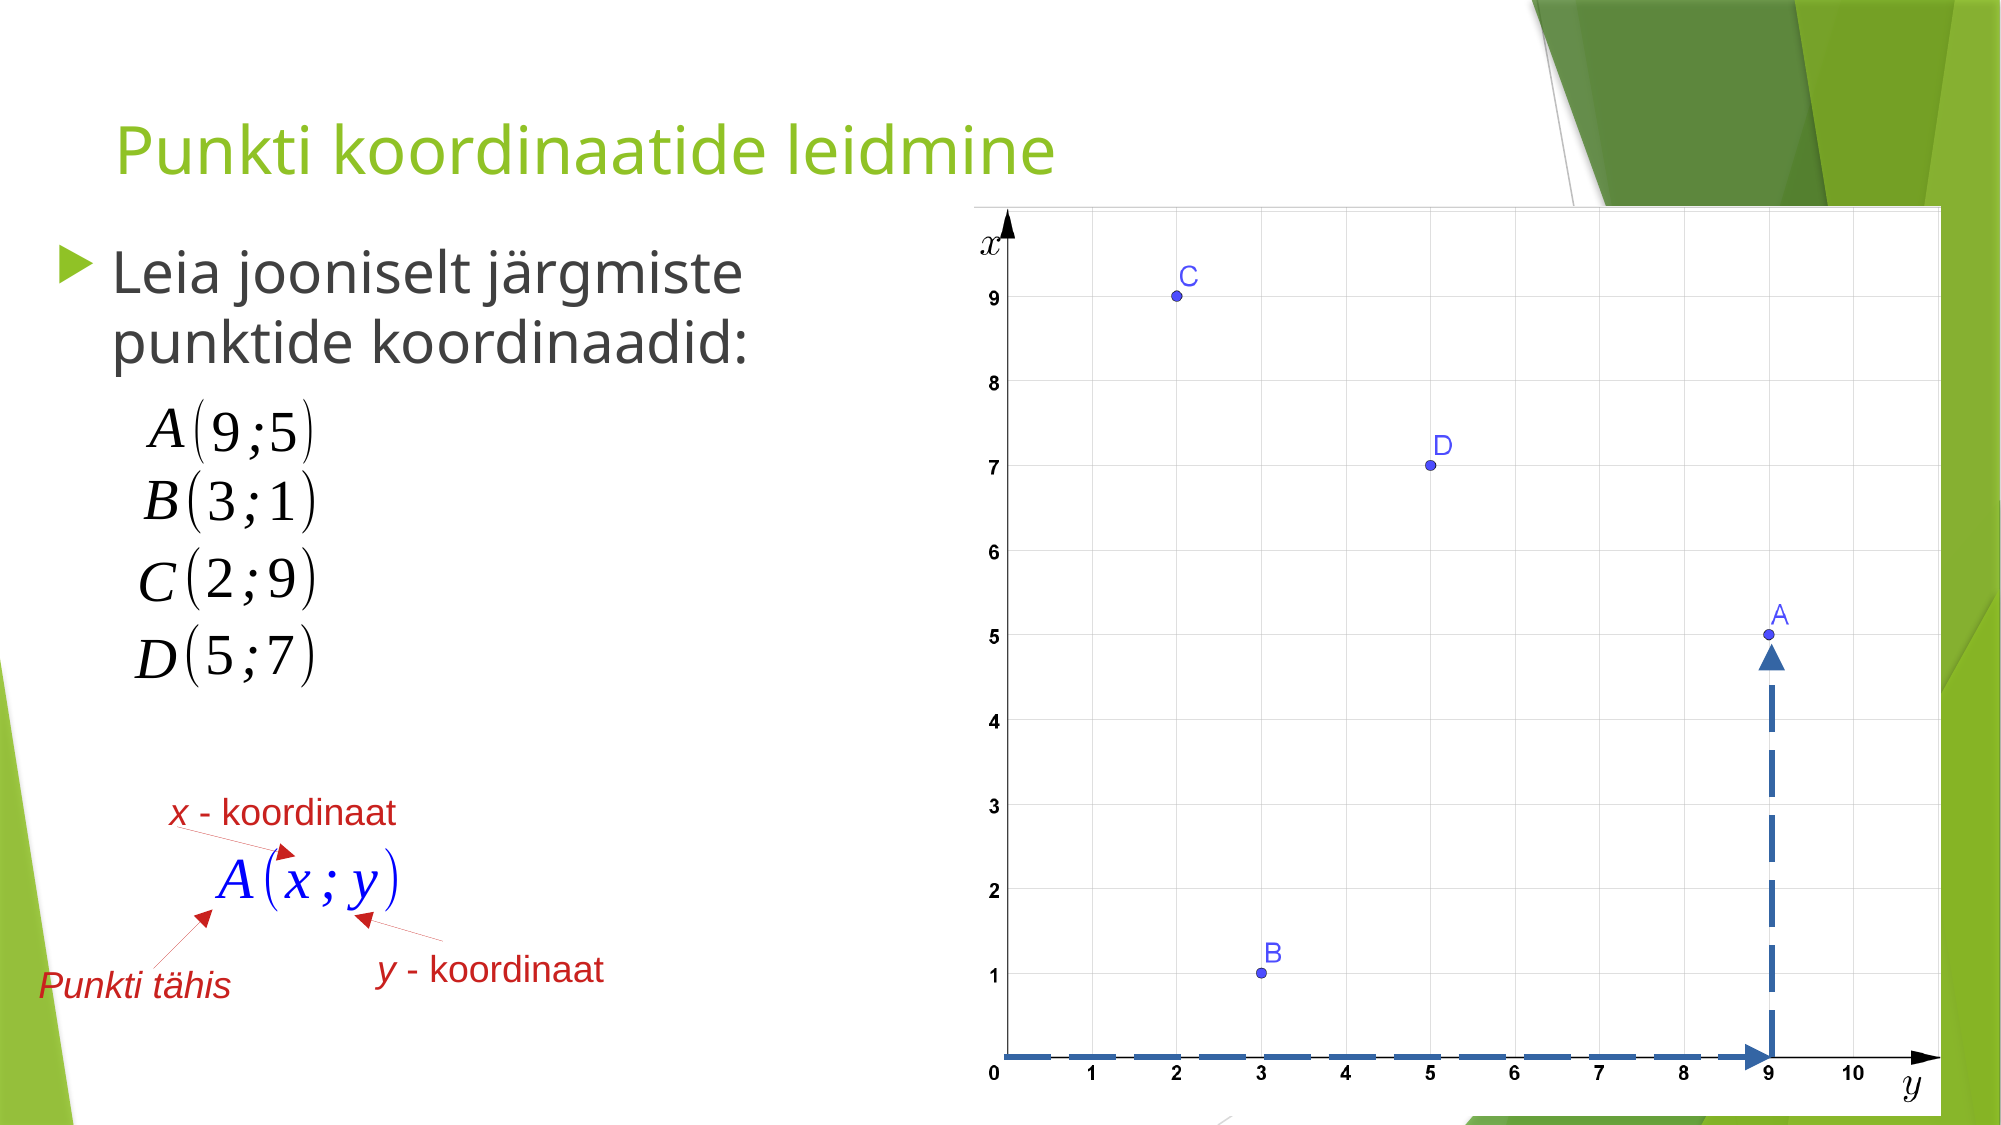

# Punkti koordinaatide leidmine
Leia jooniselt järgmiste punktide koordinaadid:
x - koordinaat
y - koordinaat
Punkti tähis